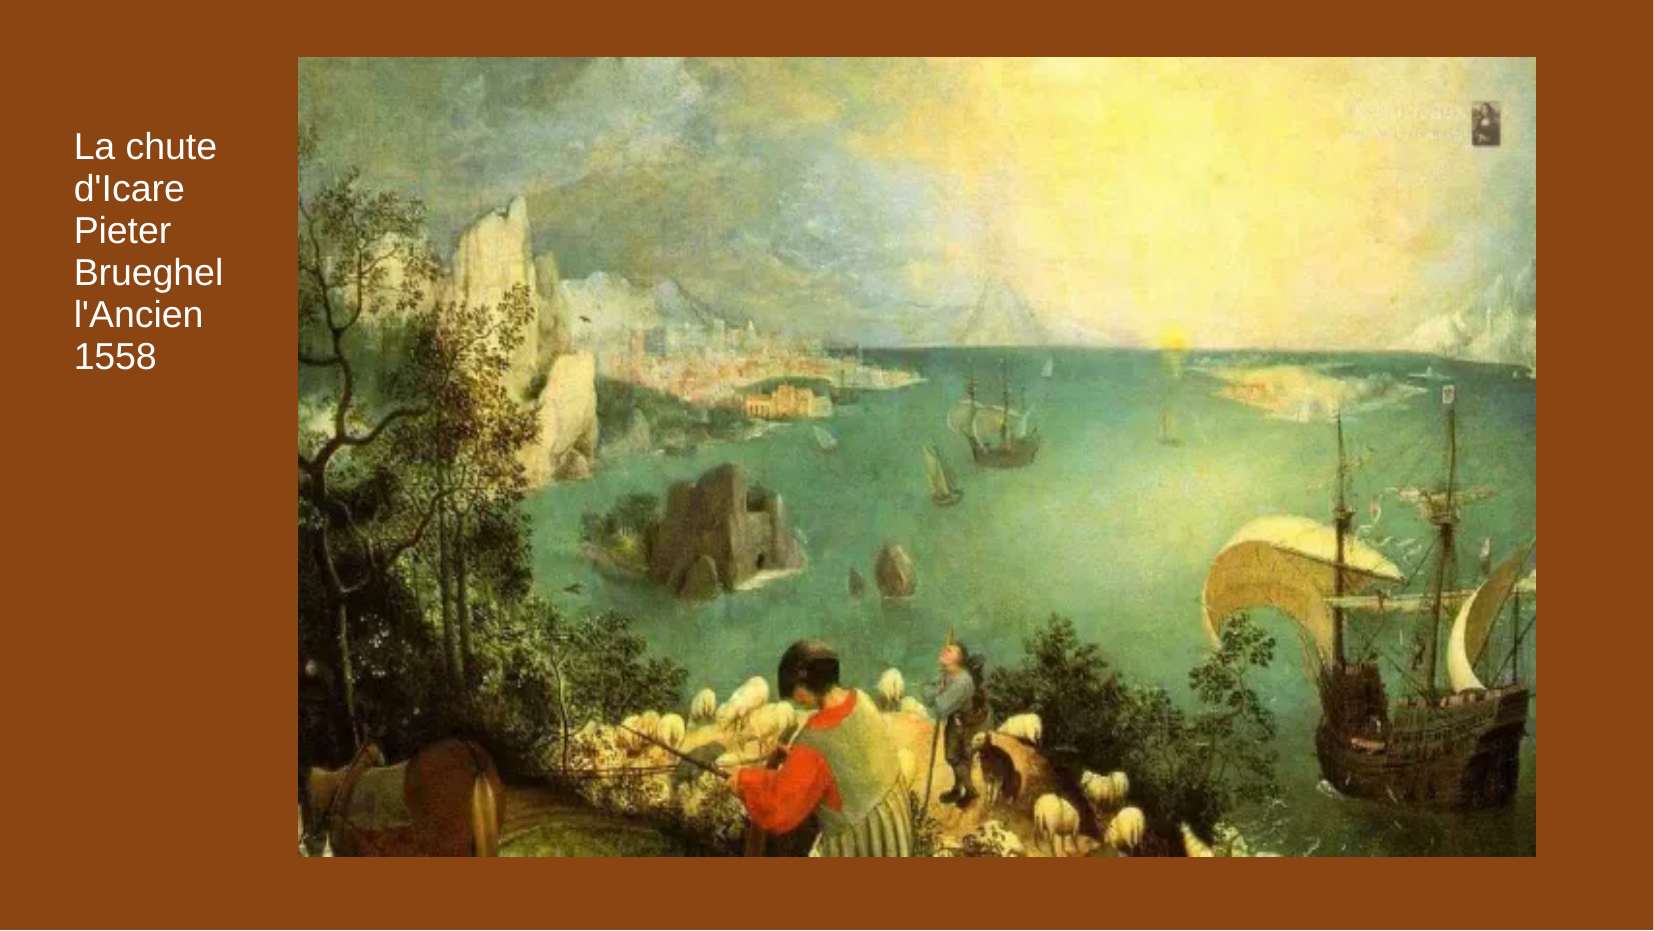

La chute d'Icare Pieter Brueghel l'Ancien 1558